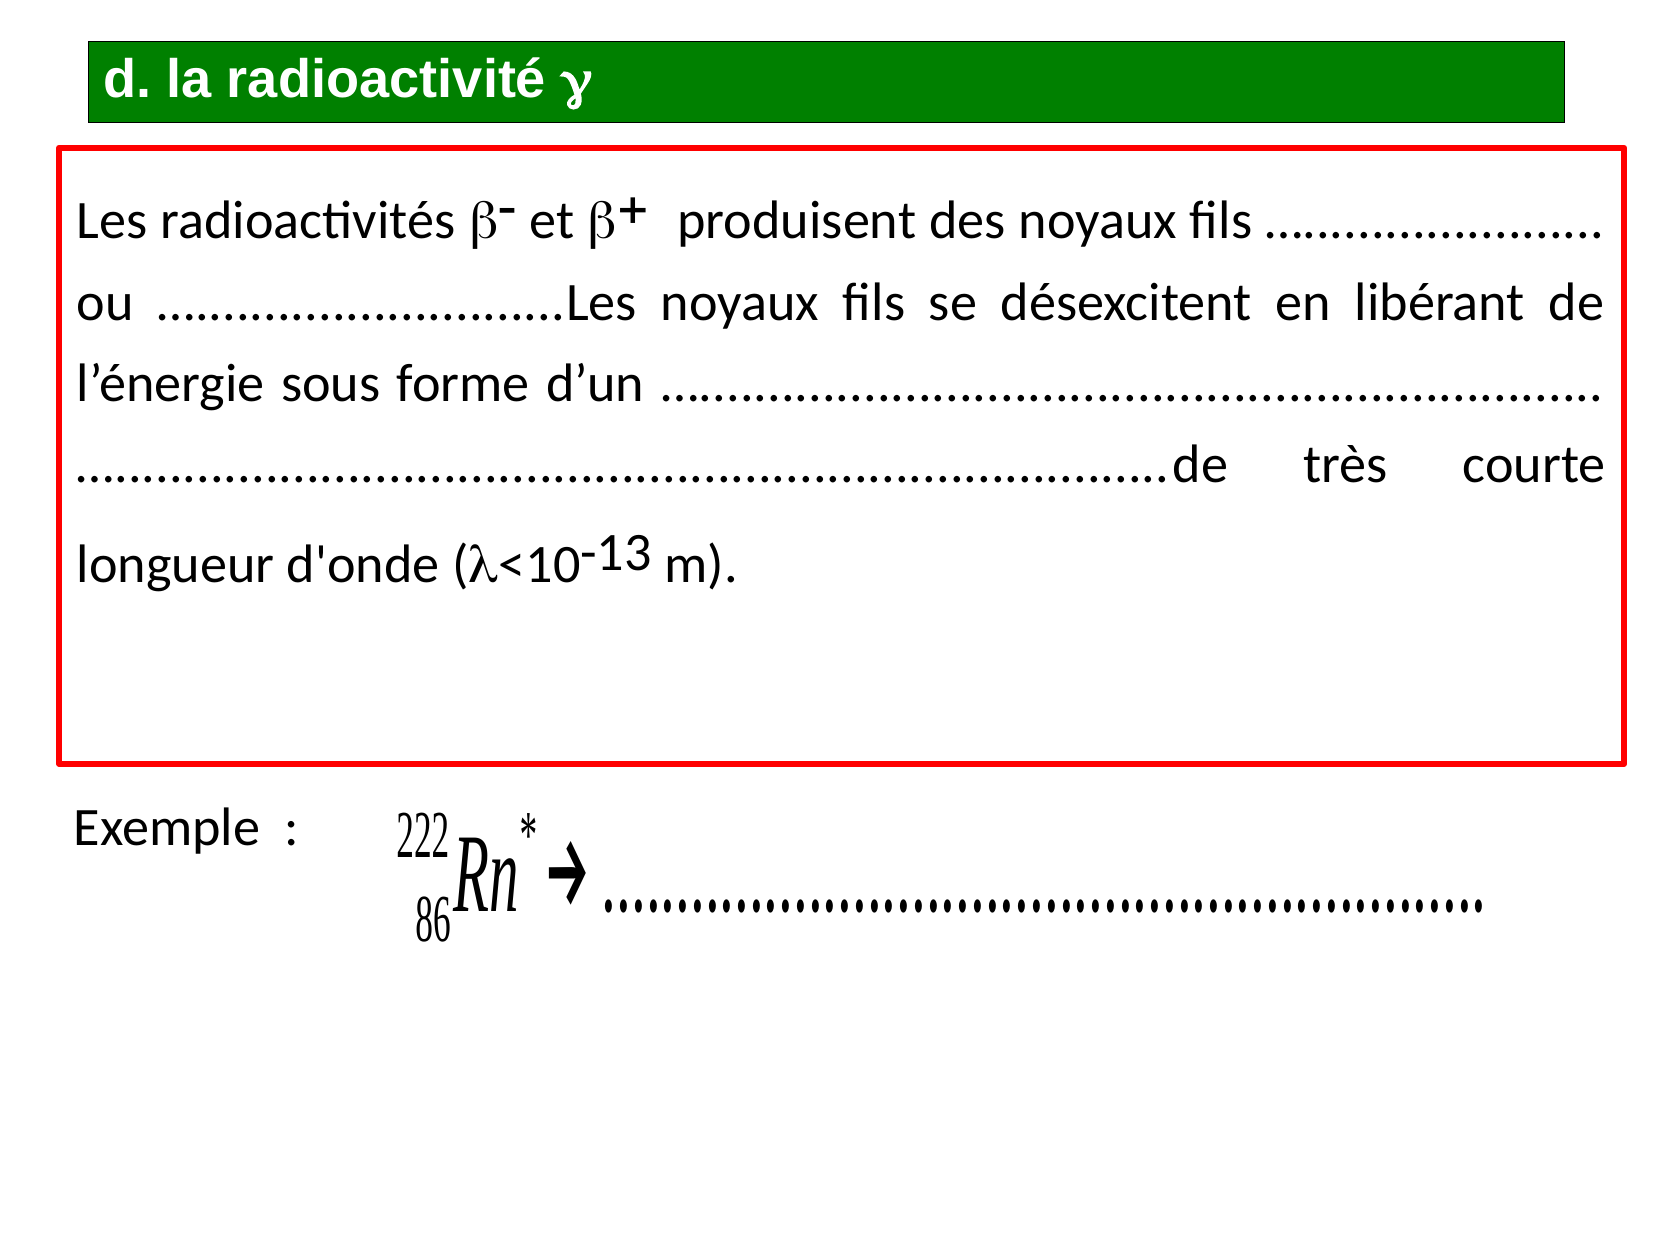

d. la radioactivité g
Les radioactivités b- et b+ produisent des noyaux fils …...................... ou …...........................Les noyaux fils se désexcitent en libérant de l’énergie sous forme d’un ….................................................................. ….............................................................................de très courte longueur d'onde (<10-13 m).
Exemple  :